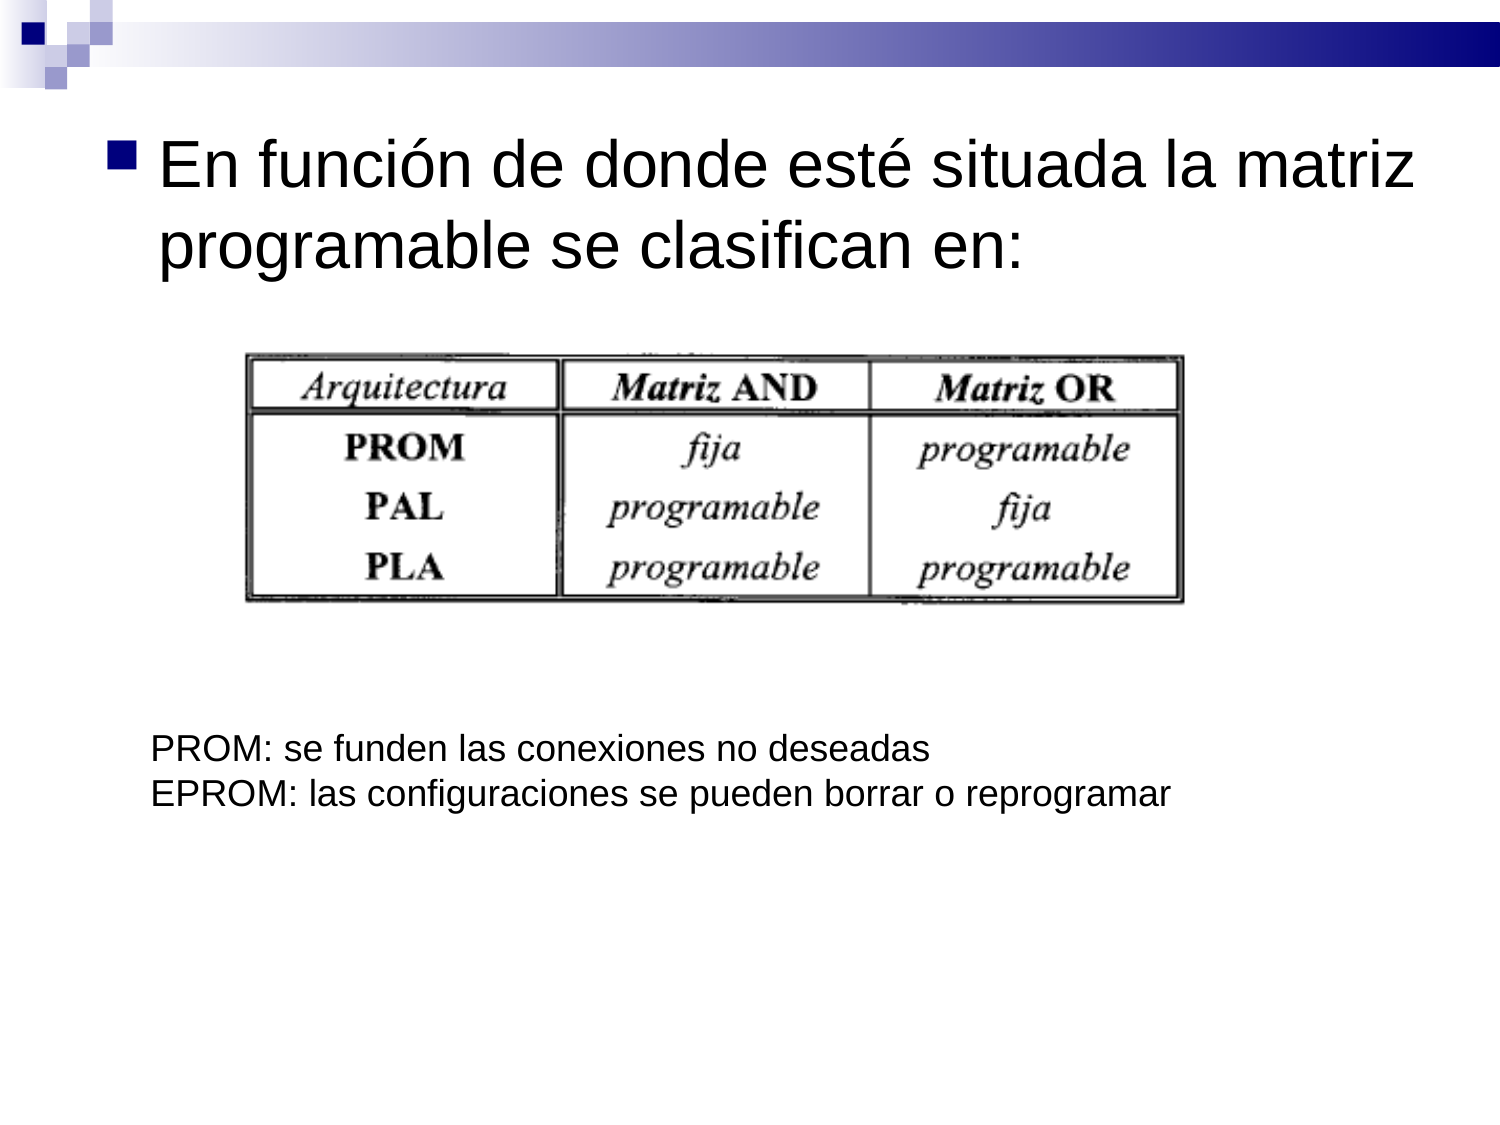

# En función de donde esté situada la matriz programable se clasifican en:
PROM: se funden las conexiones no deseadas
EPROM: las configuraciones se pueden borrar o reprogramar